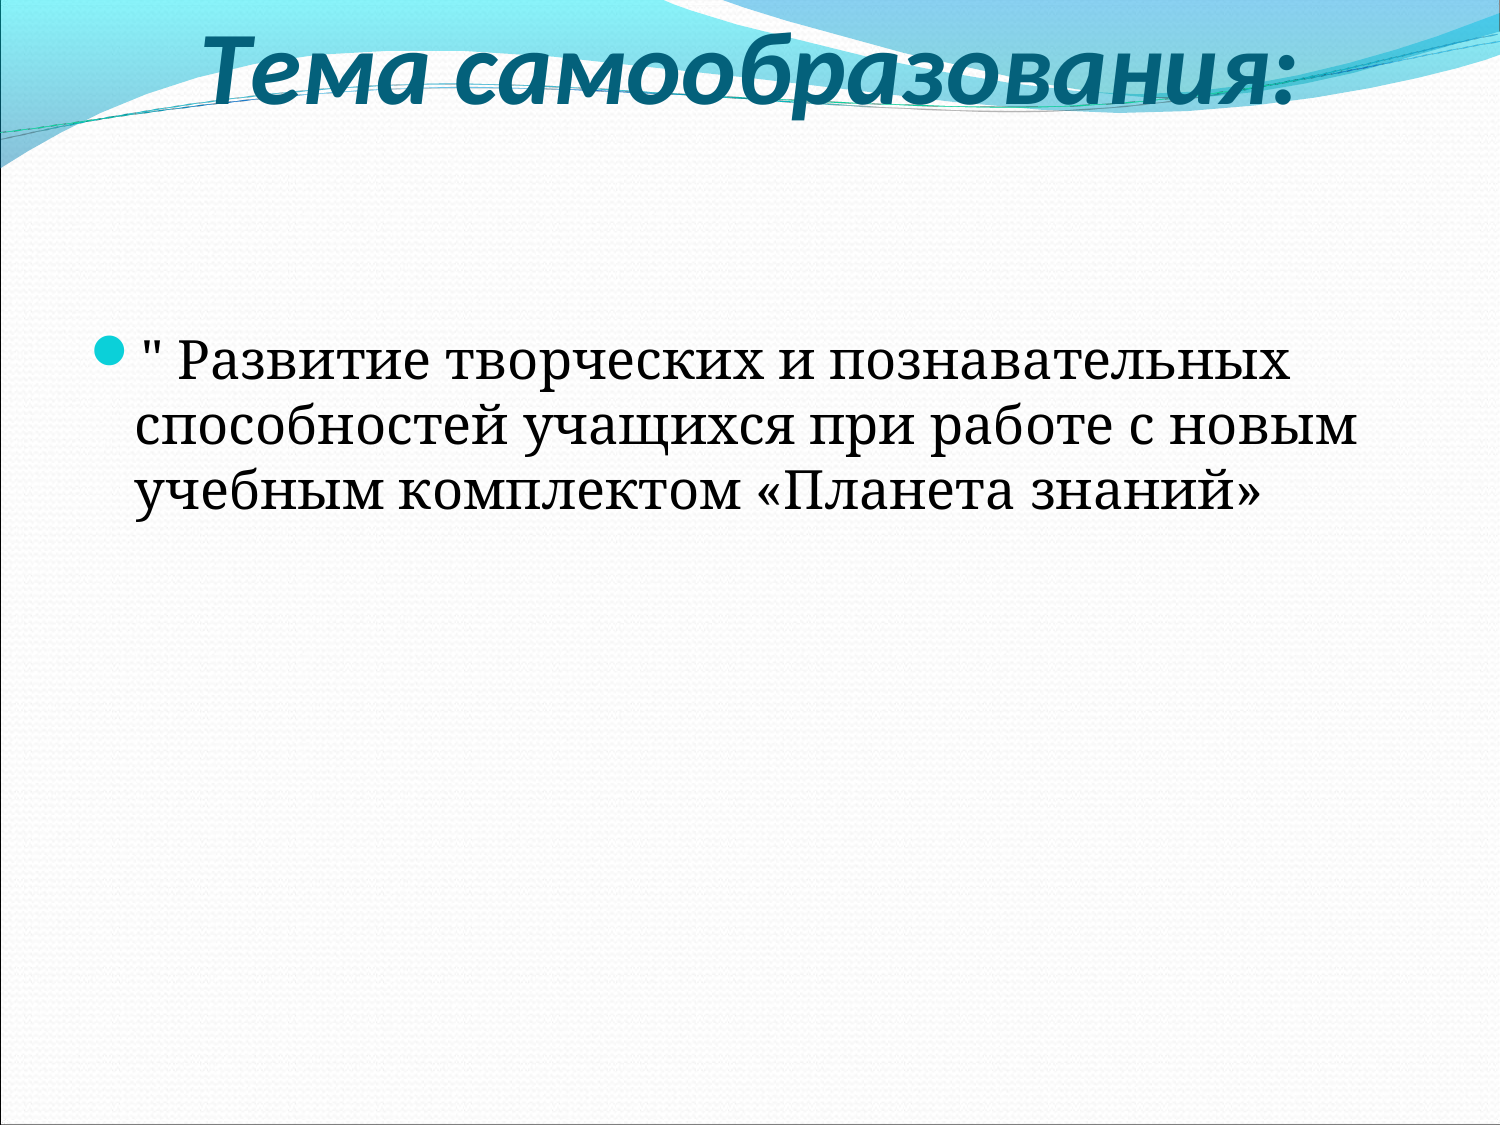

# Тема самообразования:
" Развитие творческих и познавательных способностей учащихся при работе с новым учебным комплектом «Планета знаний»